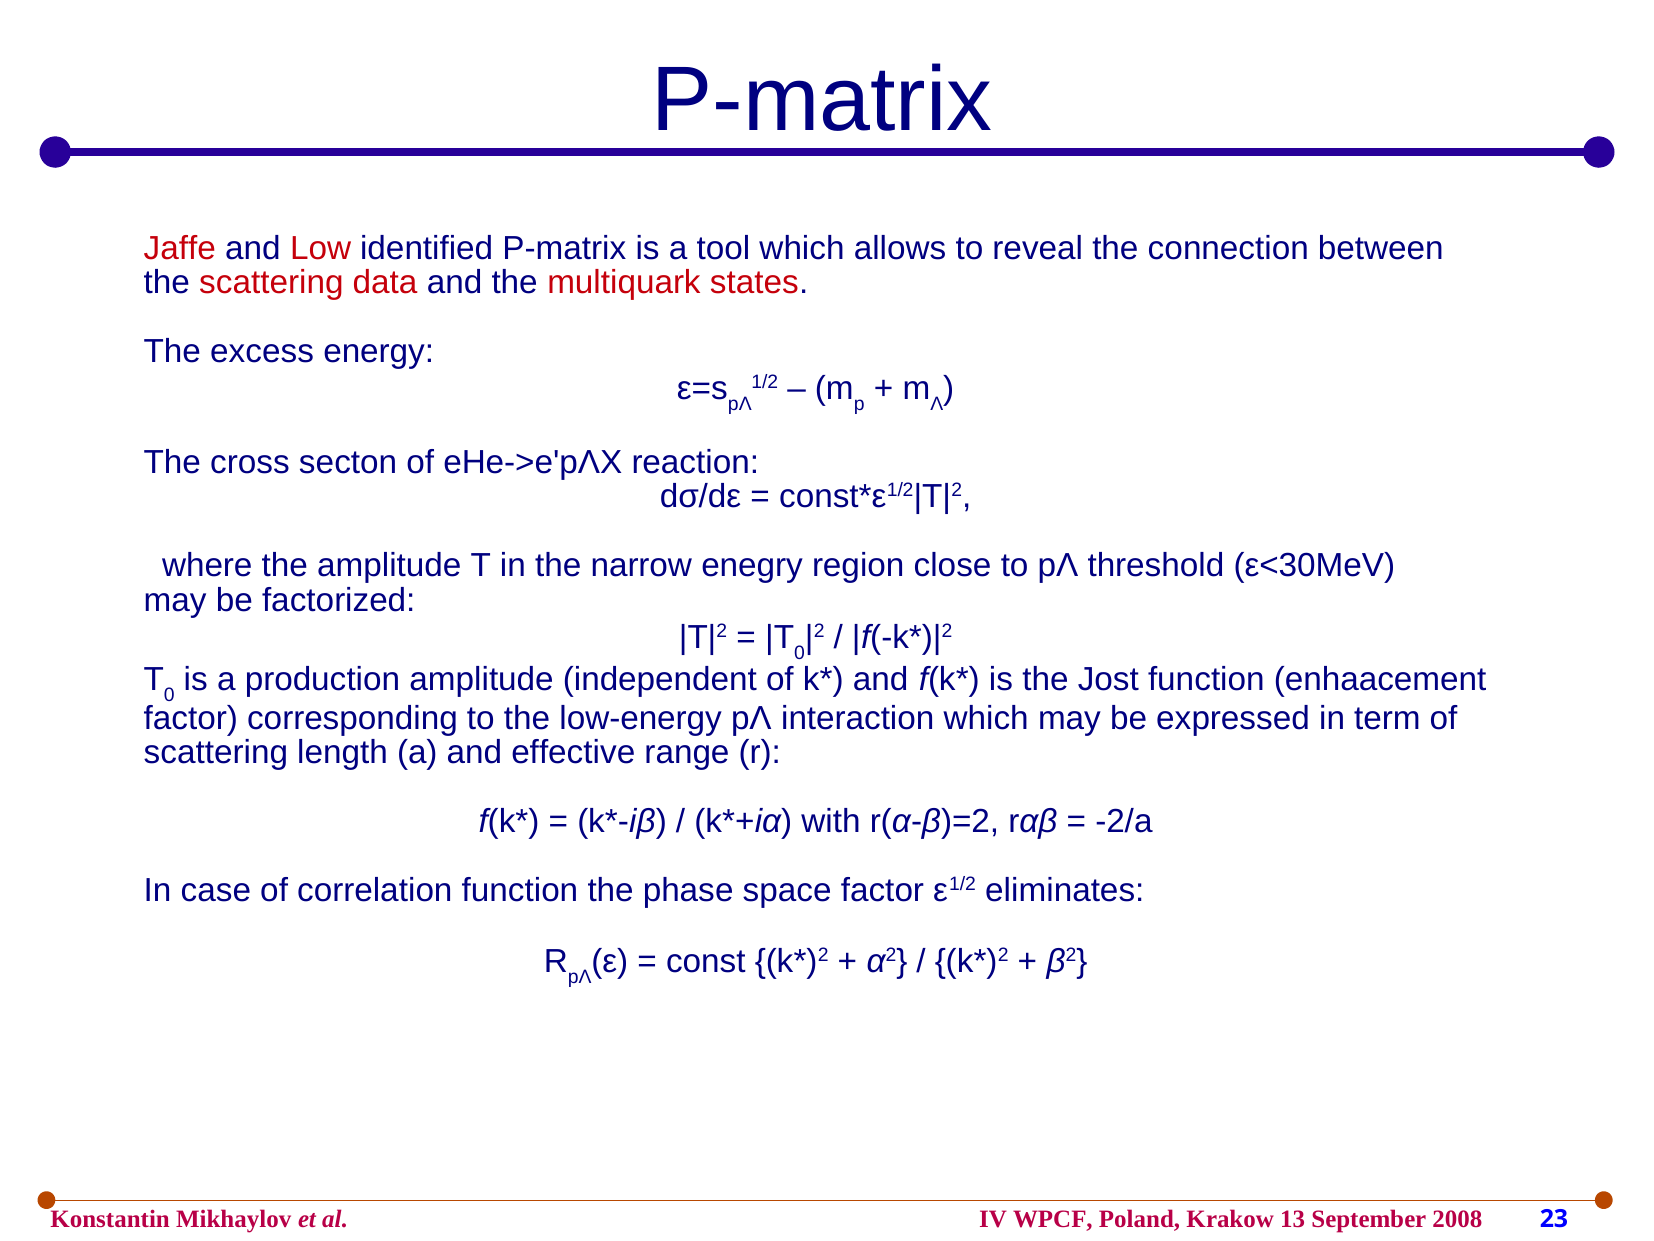

# P-matrix
Jaffe and Low identified P-matrix is a tool which allows to reveal the connection between
the scattering data and the multiquark states.
The excess energy:
ε=spΛ1/2 – (mp + mΛ)
The cross secton of eHe->e'pΛX reaction:
dσ/dε = const*ε1/2|T|2,
 where the amplitude T in the narrow enegry region close to pΛ threshold (ε<30MeV)
may be factorized:
|T|2 = |T0|2 / |f(-k*)|2
T0 is a production amplitude (independent of k*) and f(k*) is the Jost function (enhaacement
factor) corresponding to the low-energy pΛ interaction which may be expressed in term of
scattering length (a) and effective range (r):
f(k*) = (k*-iβ) / (k*+iα) with r(α-β)=2, rαβ = -2/a
In case of correlation function the phase space factor ε1/2 eliminates:
RpΛ(ε) = const {(k*)2 + α2} / {(k*)2 + β2}
Konstantin Mikhaylov et al. IV WPCF, Poland, Krakow 13 September 2008